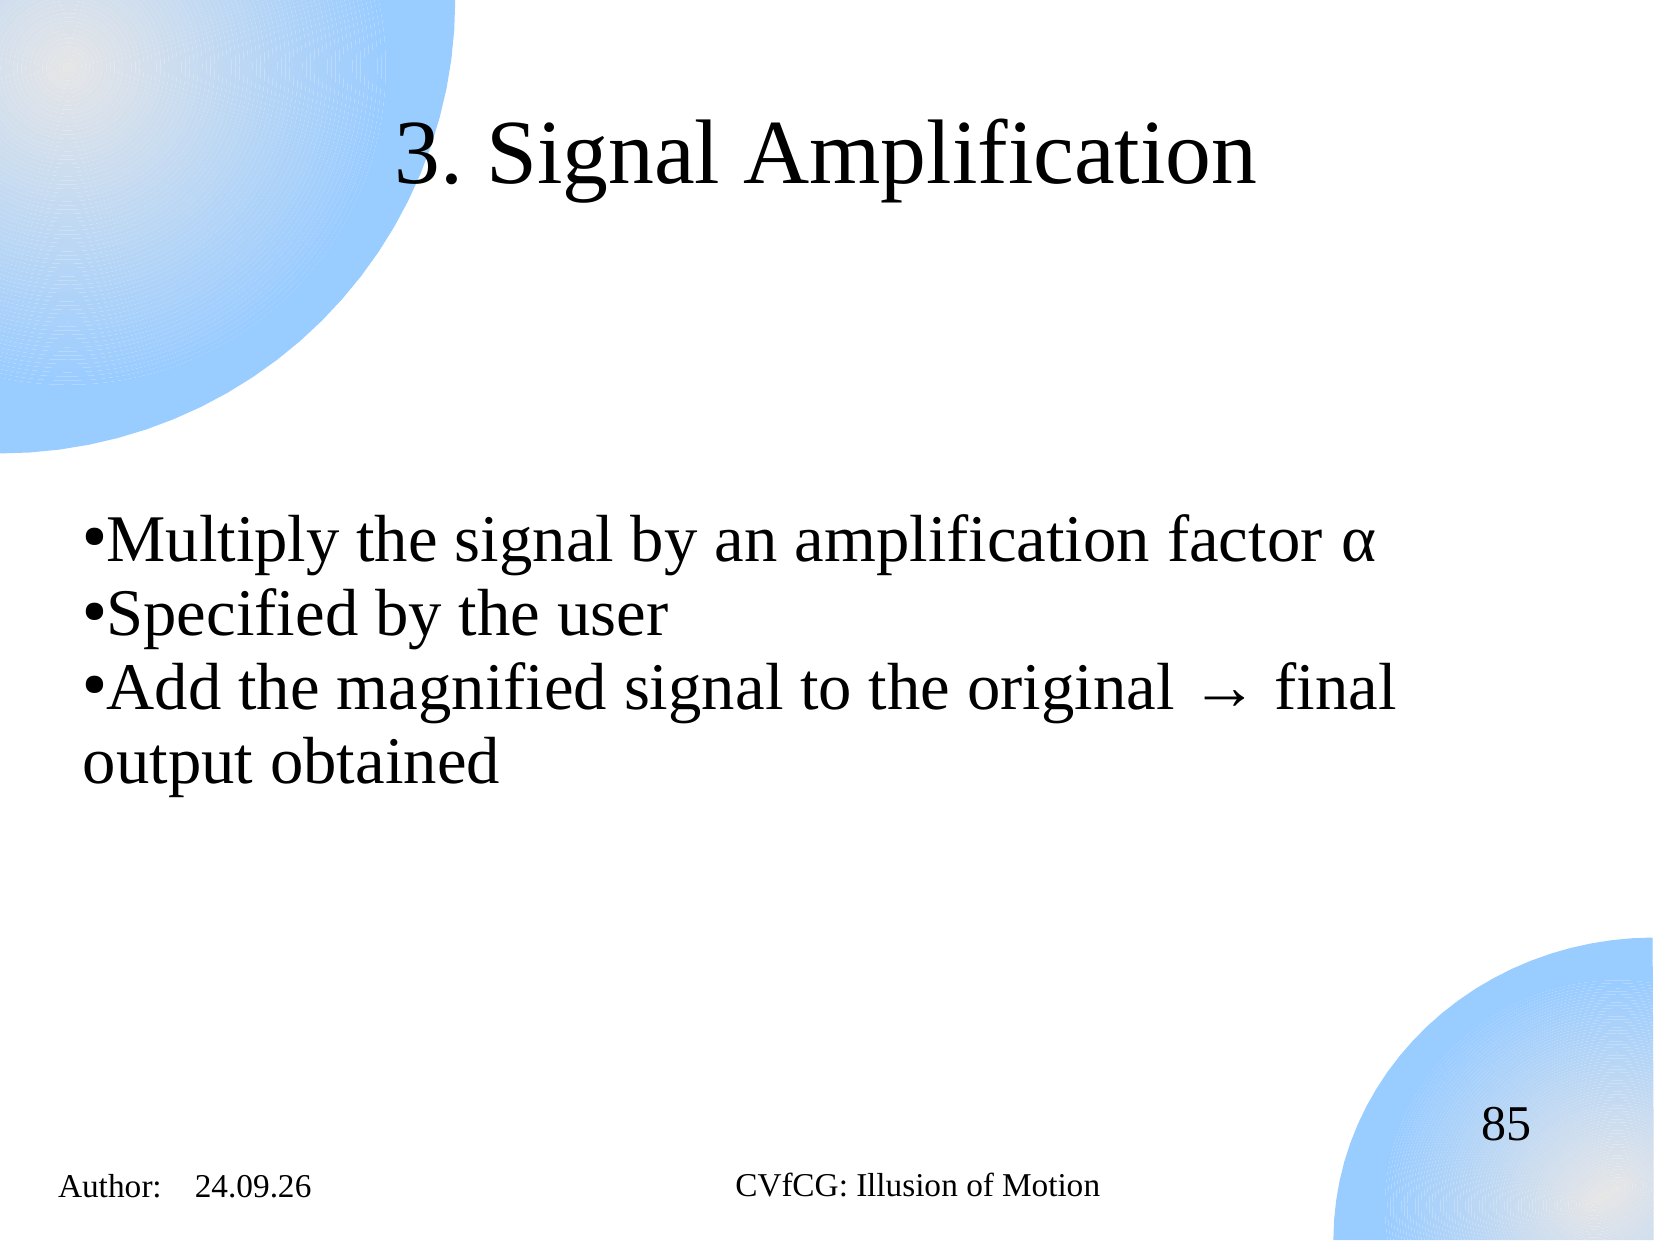

# 3. Signal Amplification
Multiply the signal by an amplification factor α
Specified by the user
Add the magnified signal to the original → final output obtained
CVfCG: Illusion of Motion